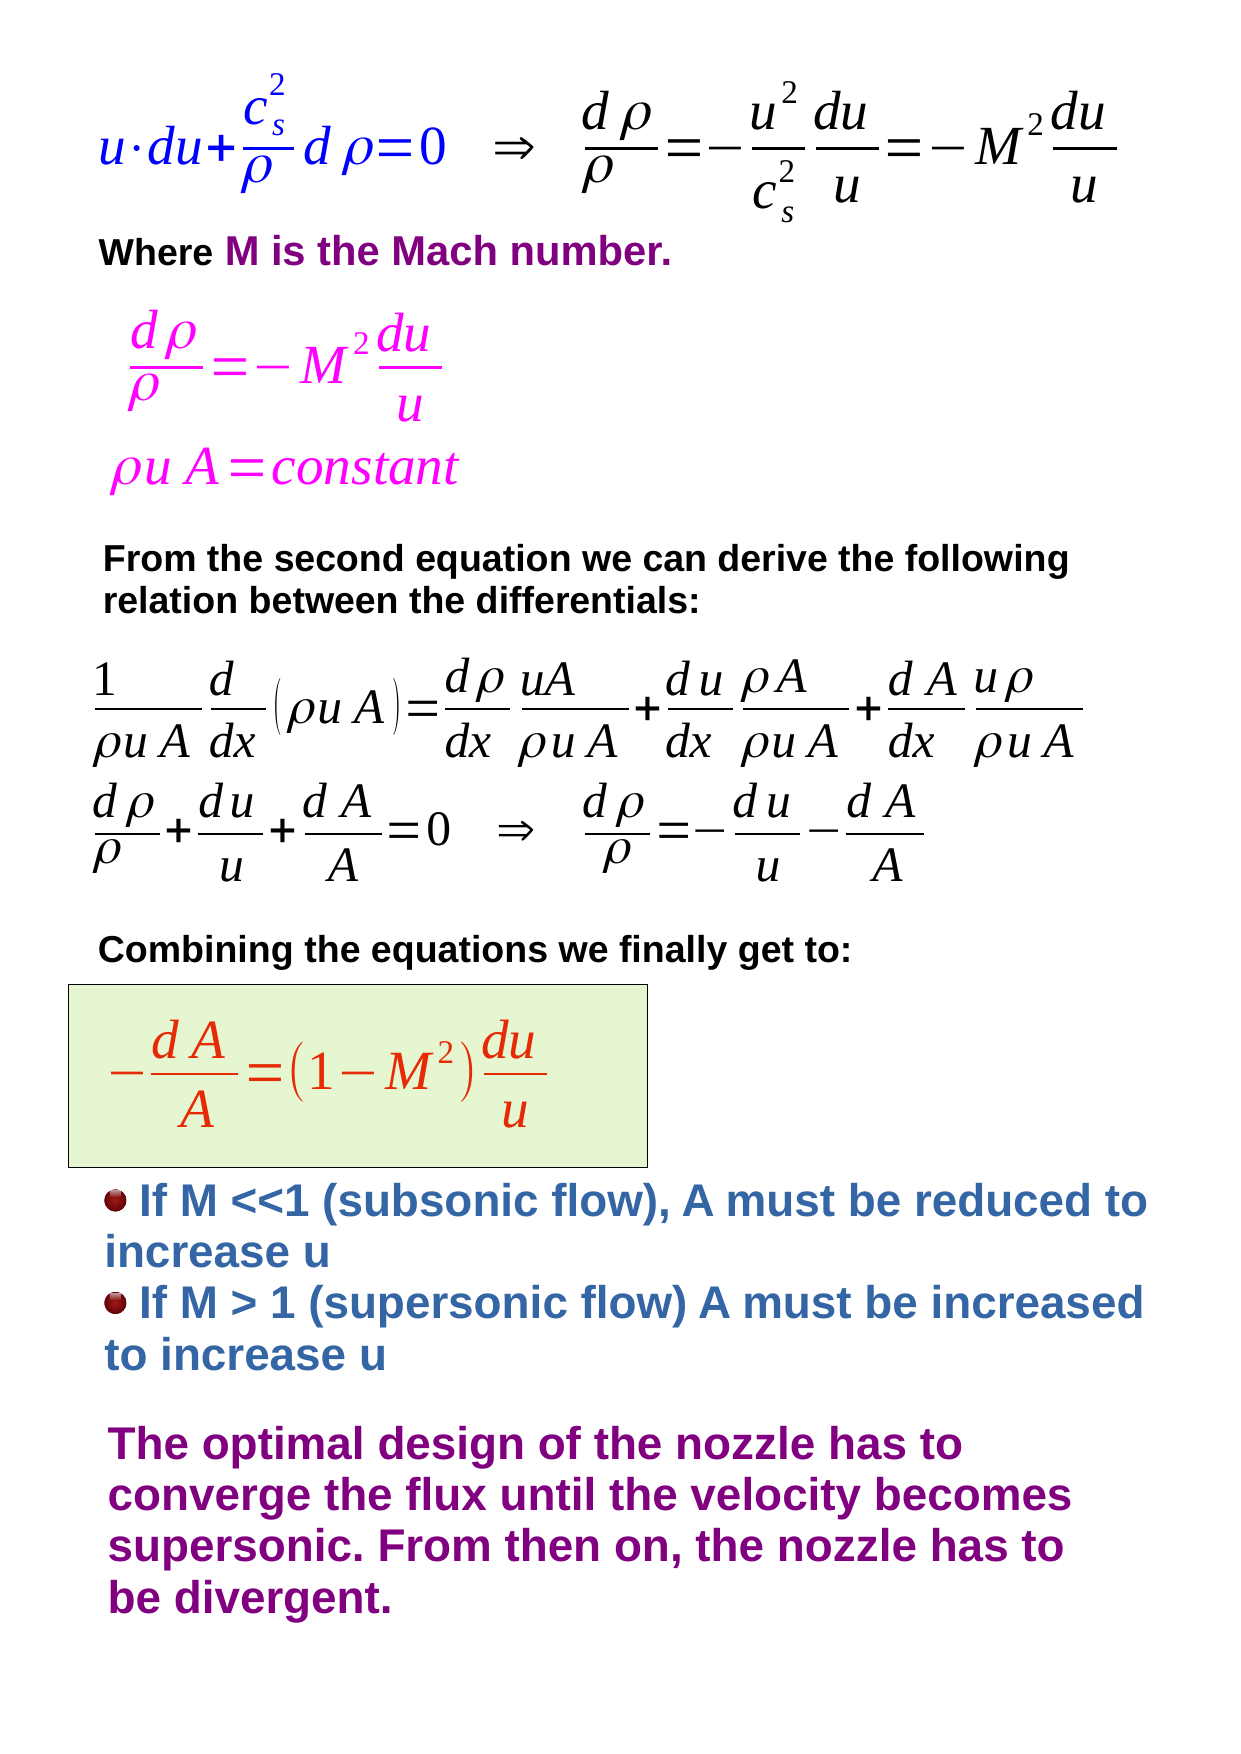

Where M is the Mach number.
From the second equation we can derive the following relation between the differentials:
Combining the equations we finally get to:
 If M <<1 (subsonic flow), A must be reduced to increase u
 If M > 1 (supersonic flow) A must be increased to increase u
The optimal design of the nozzle has to converge the flux until the velocity becomes supersonic. From then on, the nozzle has to be divergent.